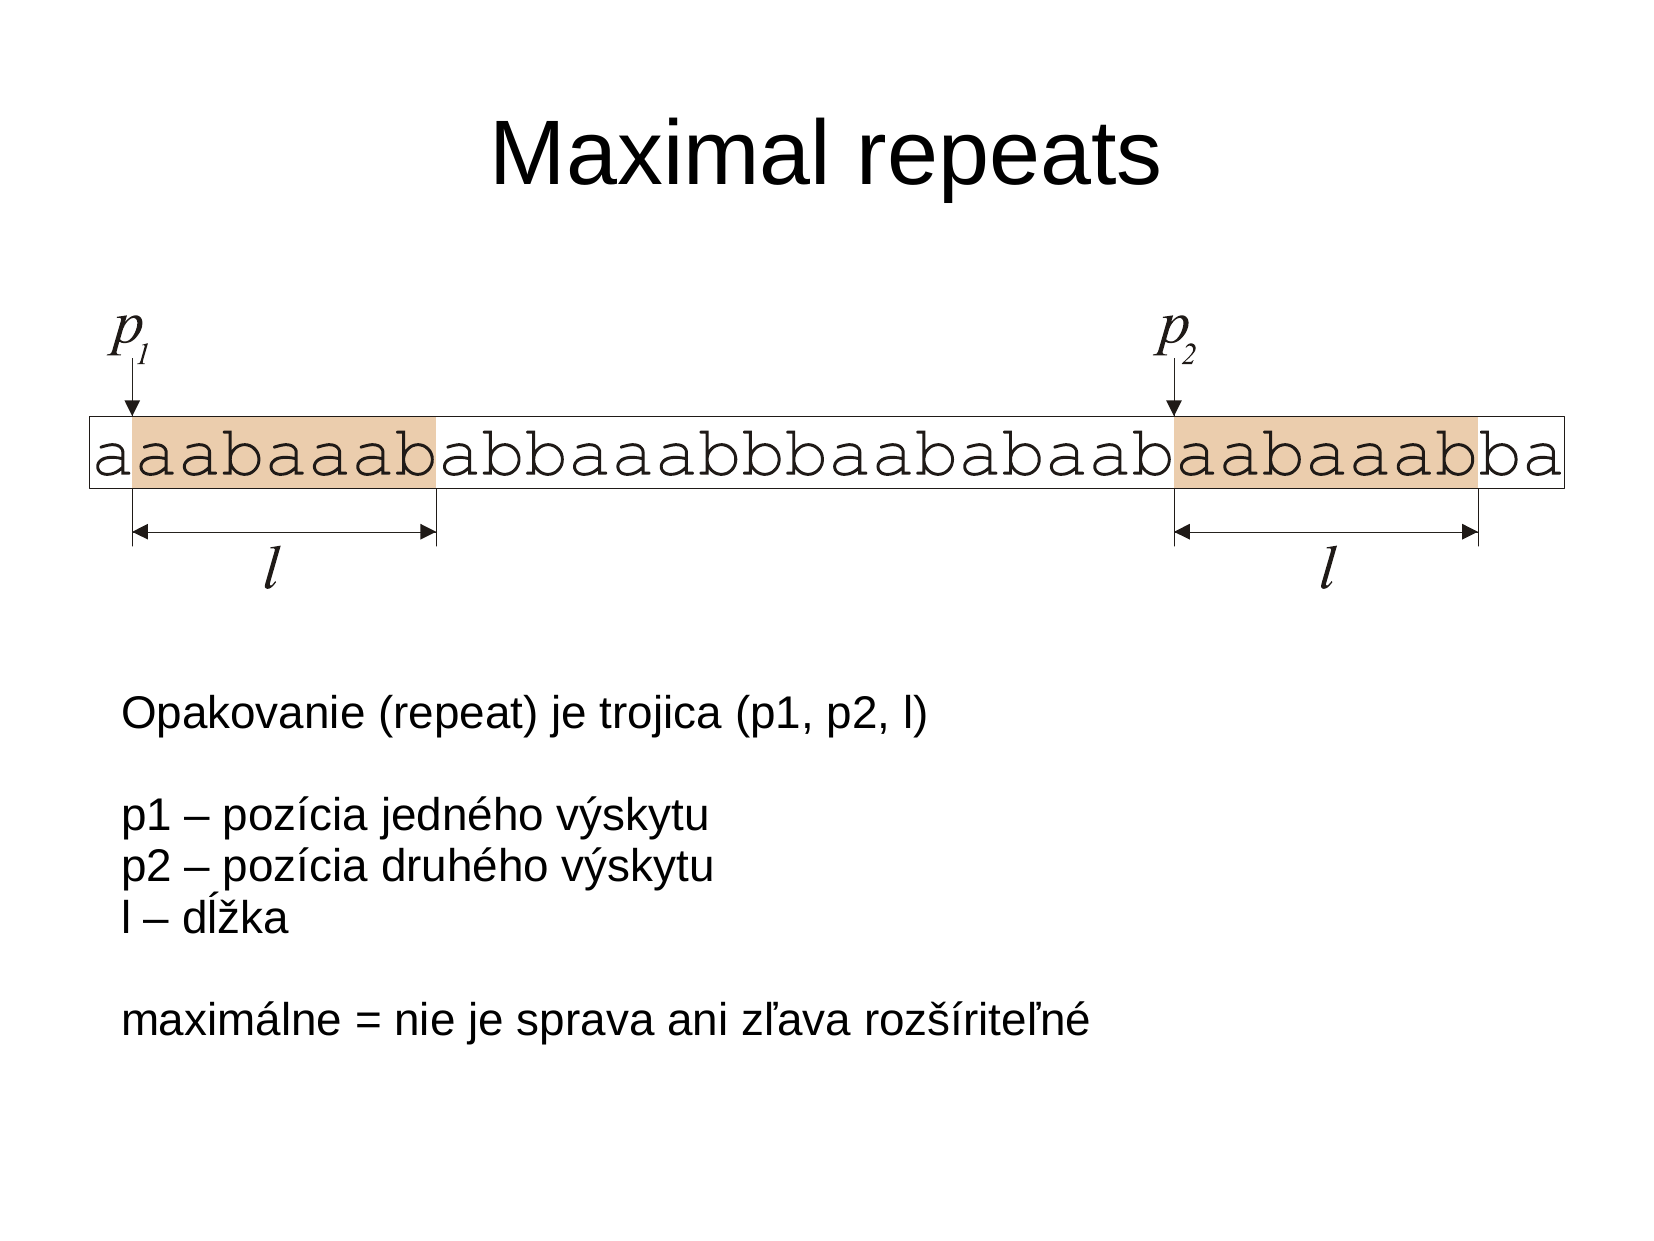

# Maximal repeats
Opakovanie (repeat) je trojica (p1, p2, l)
p1 – pozícia jedného výskytu
p2 – pozícia druhého výskytu
l – dĺžka
maximálne = nie je sprava ani zľava rozšíriteľné